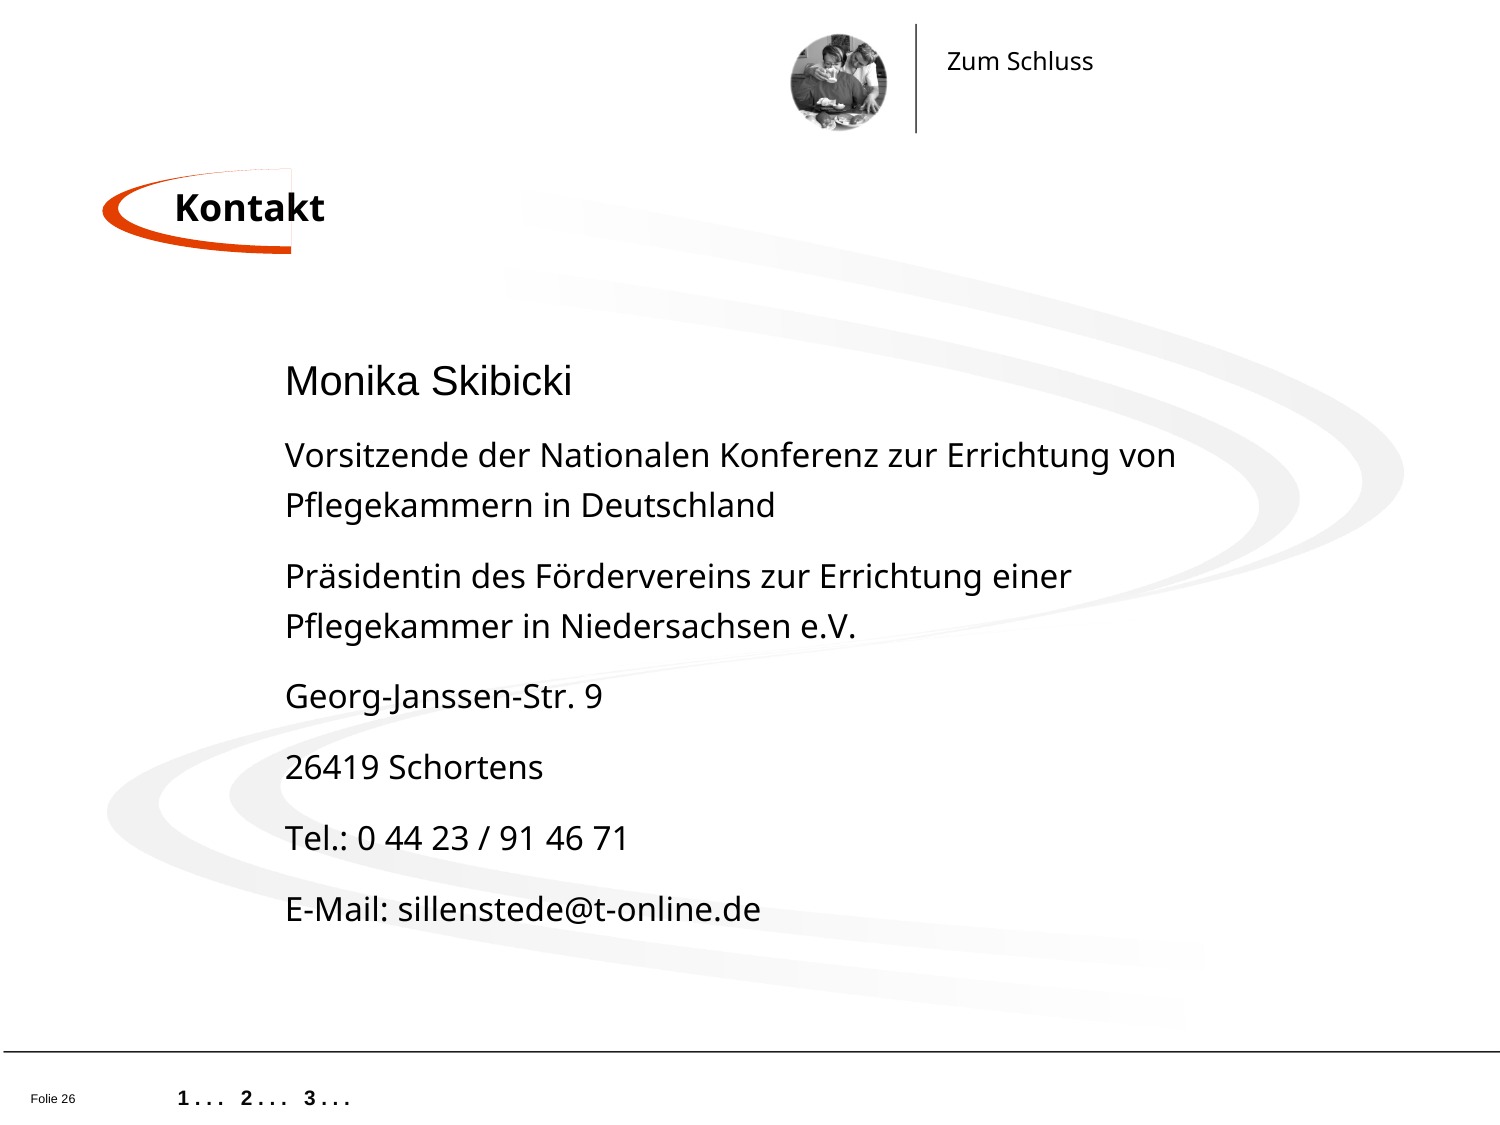

Zum Schluss
Kontakt
Monika Skibicki
Vorsitzende der Nationalen Konferenz zur Errichtung von Pflegekammern in Deutschland
Präsidentin des Fördervereins zur Errichtung einer Pflegekammer in Niedersachsen e.V.
Georg-Janssen-Str. 9
26419 Schortens
Tel.: 0 44 23 / 91 46 71
E-Mail: sillenstede@t-online.de
1 . . . 2 . . . 3 . . .
Folie